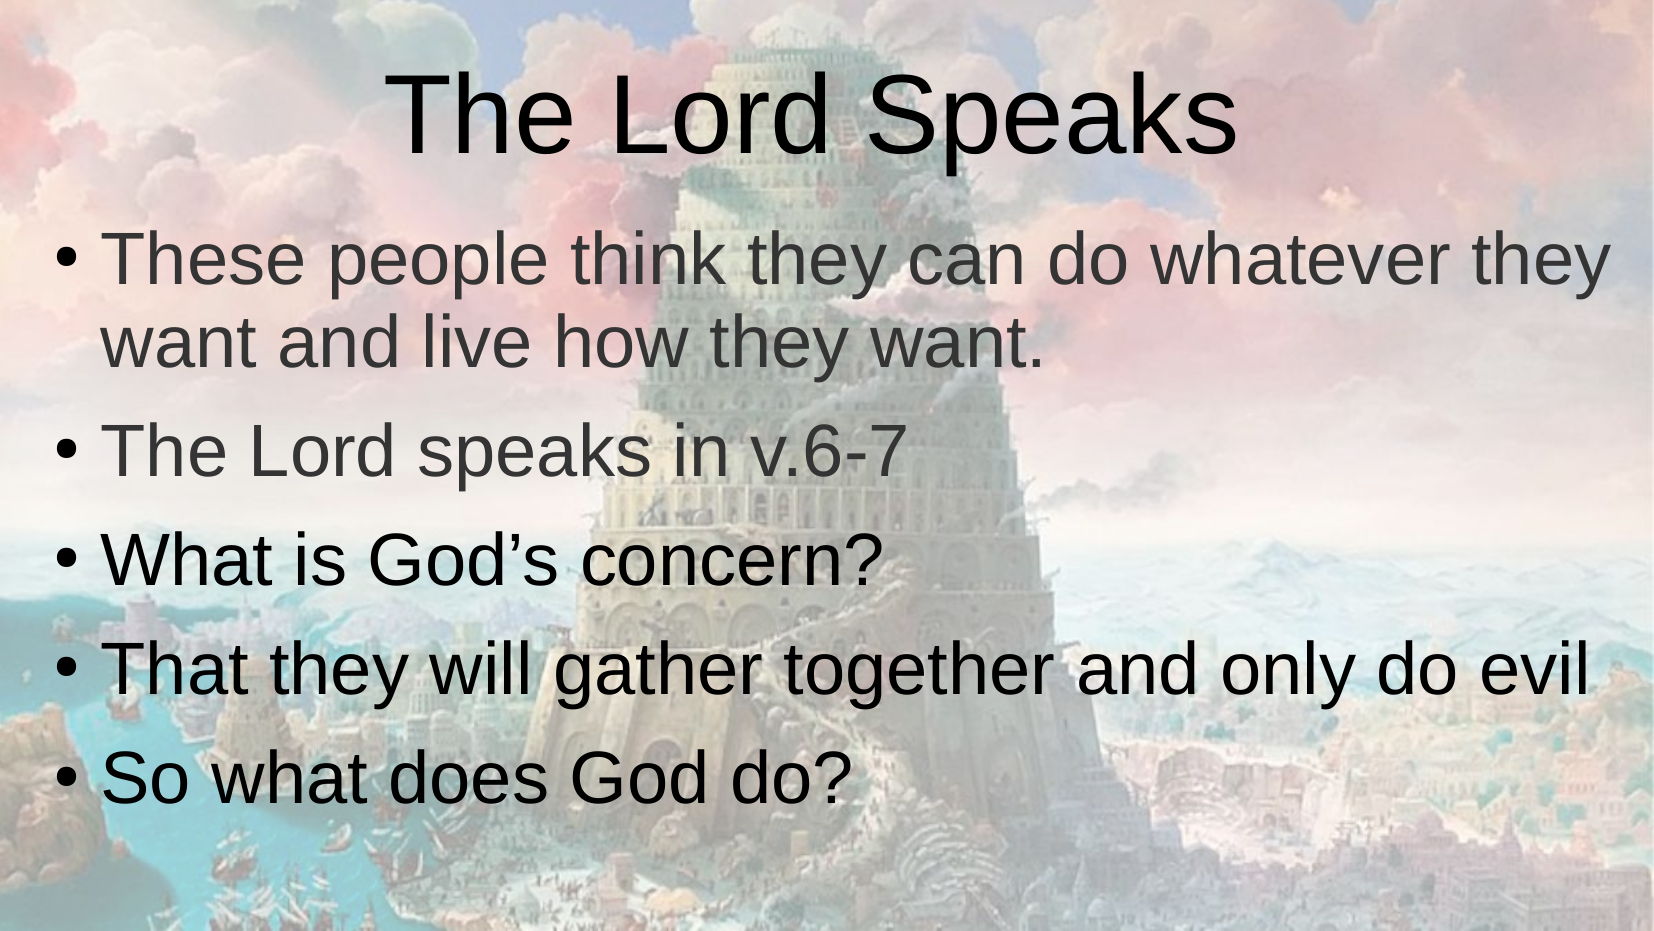

# The Lord Speaks
These people think they can do whatever they want and live how they want.
The Lord speaks in v.6-7
What is God’s concern?
That they will gather together and only do evil
So what does God do?